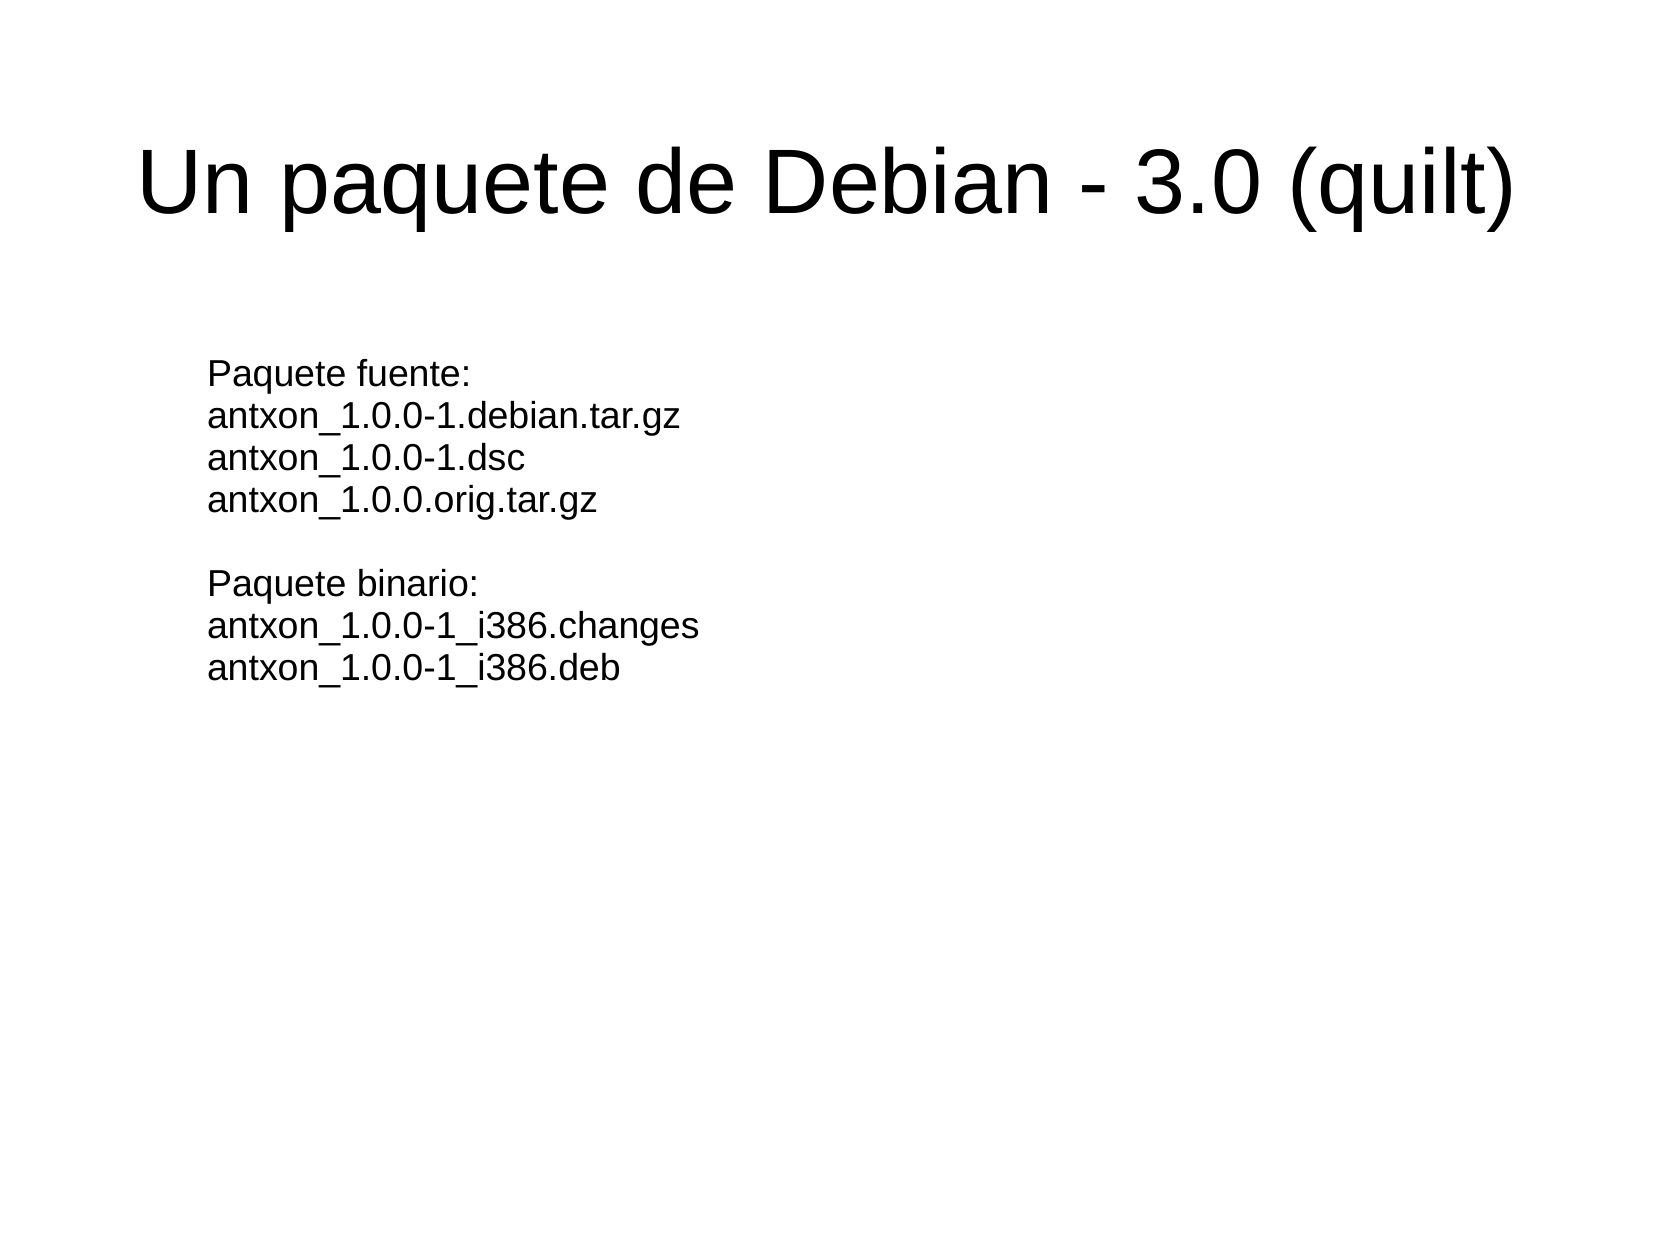

Un paquete de Debian - 3.0 (quilt)
Paquete fuente:
antxon_1.0.0-1.debian.tar.gz
antxon_1.0.0-1.dsc
antxon_1.0.0.orig.tar.gz
Paquete binario:
antxon_1.0.0-1_i386.changes
antxon_1.0.0-1_i386.deb